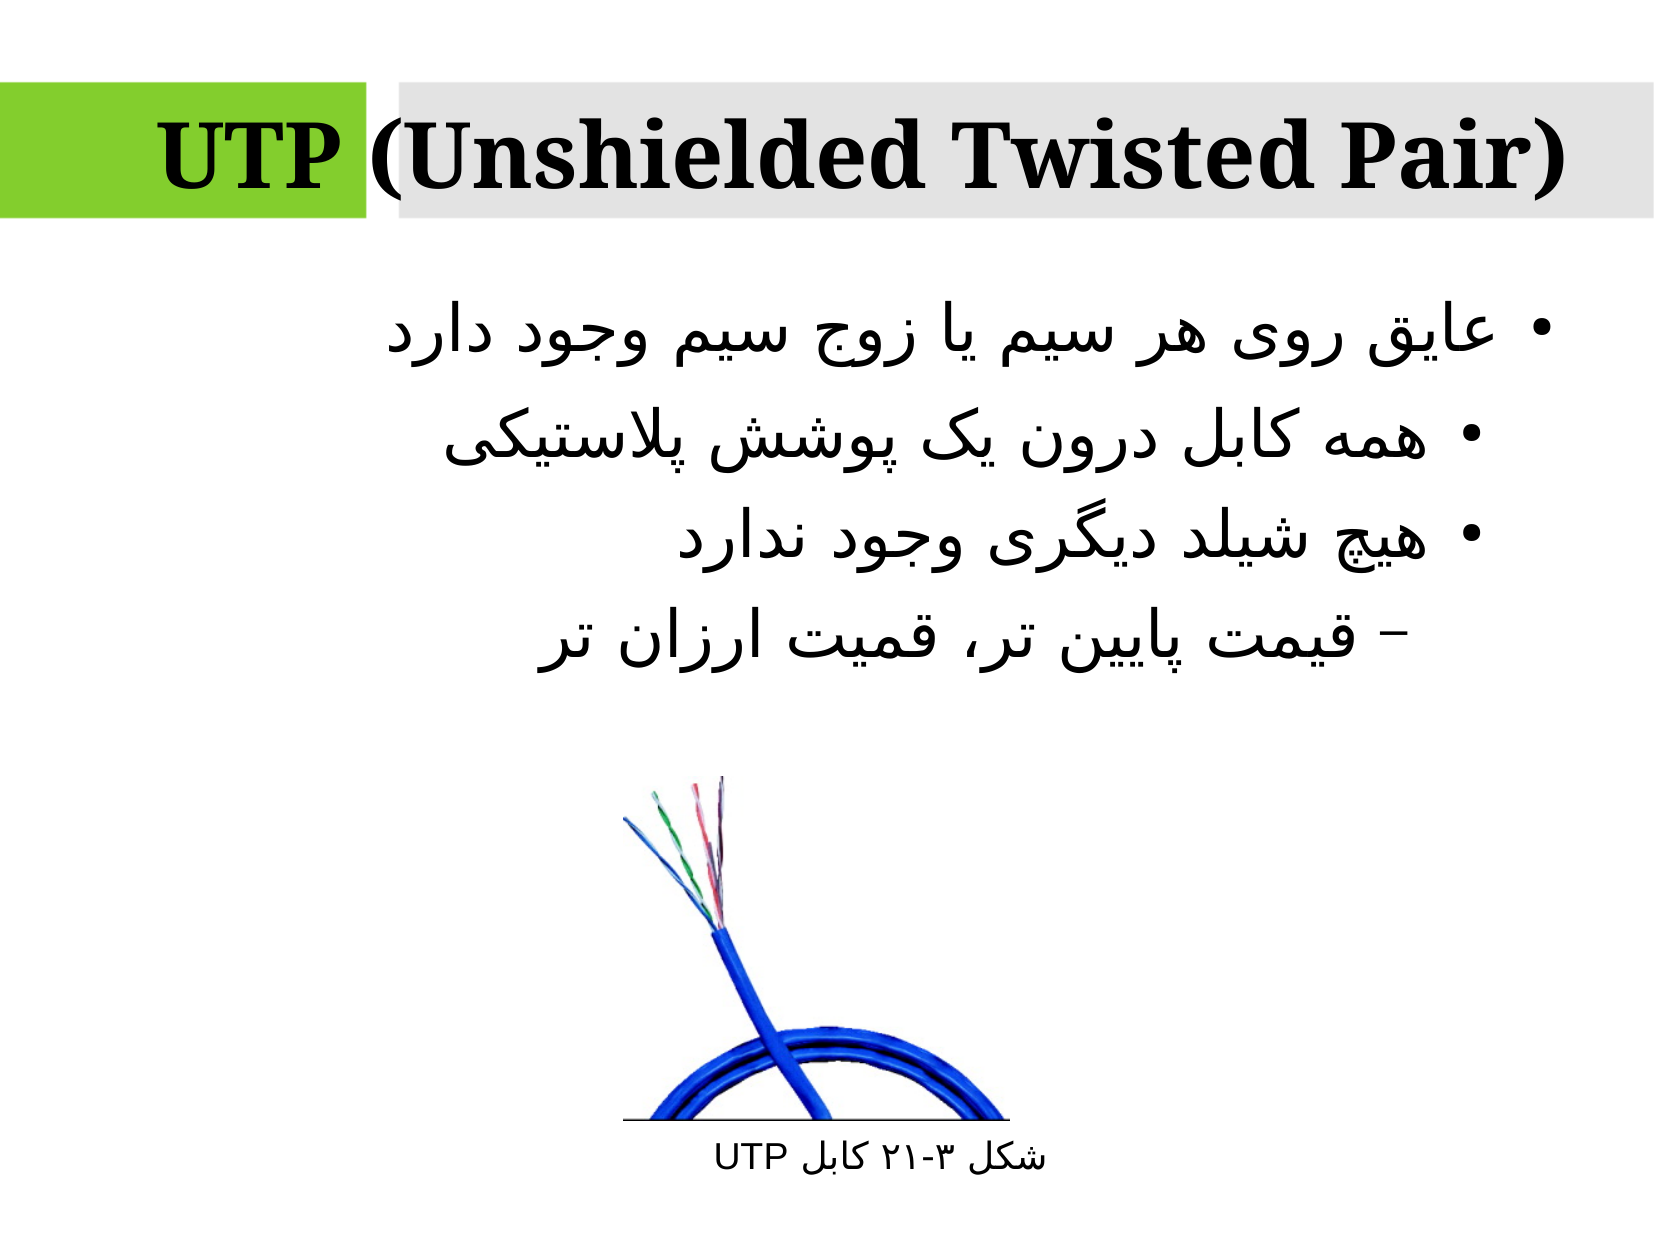

# UTP (Unshielded Twisted Pair)
عایق روی هر سیم یا زوج سیم وجود دارد
همه کابل درون یک پوشش پلاستیکی
هیچ شیلد دیگری وجود ندارد
قیمت پایین تر، قمیت ارزان تر
شکل ۳-۲۱ کابل UTP